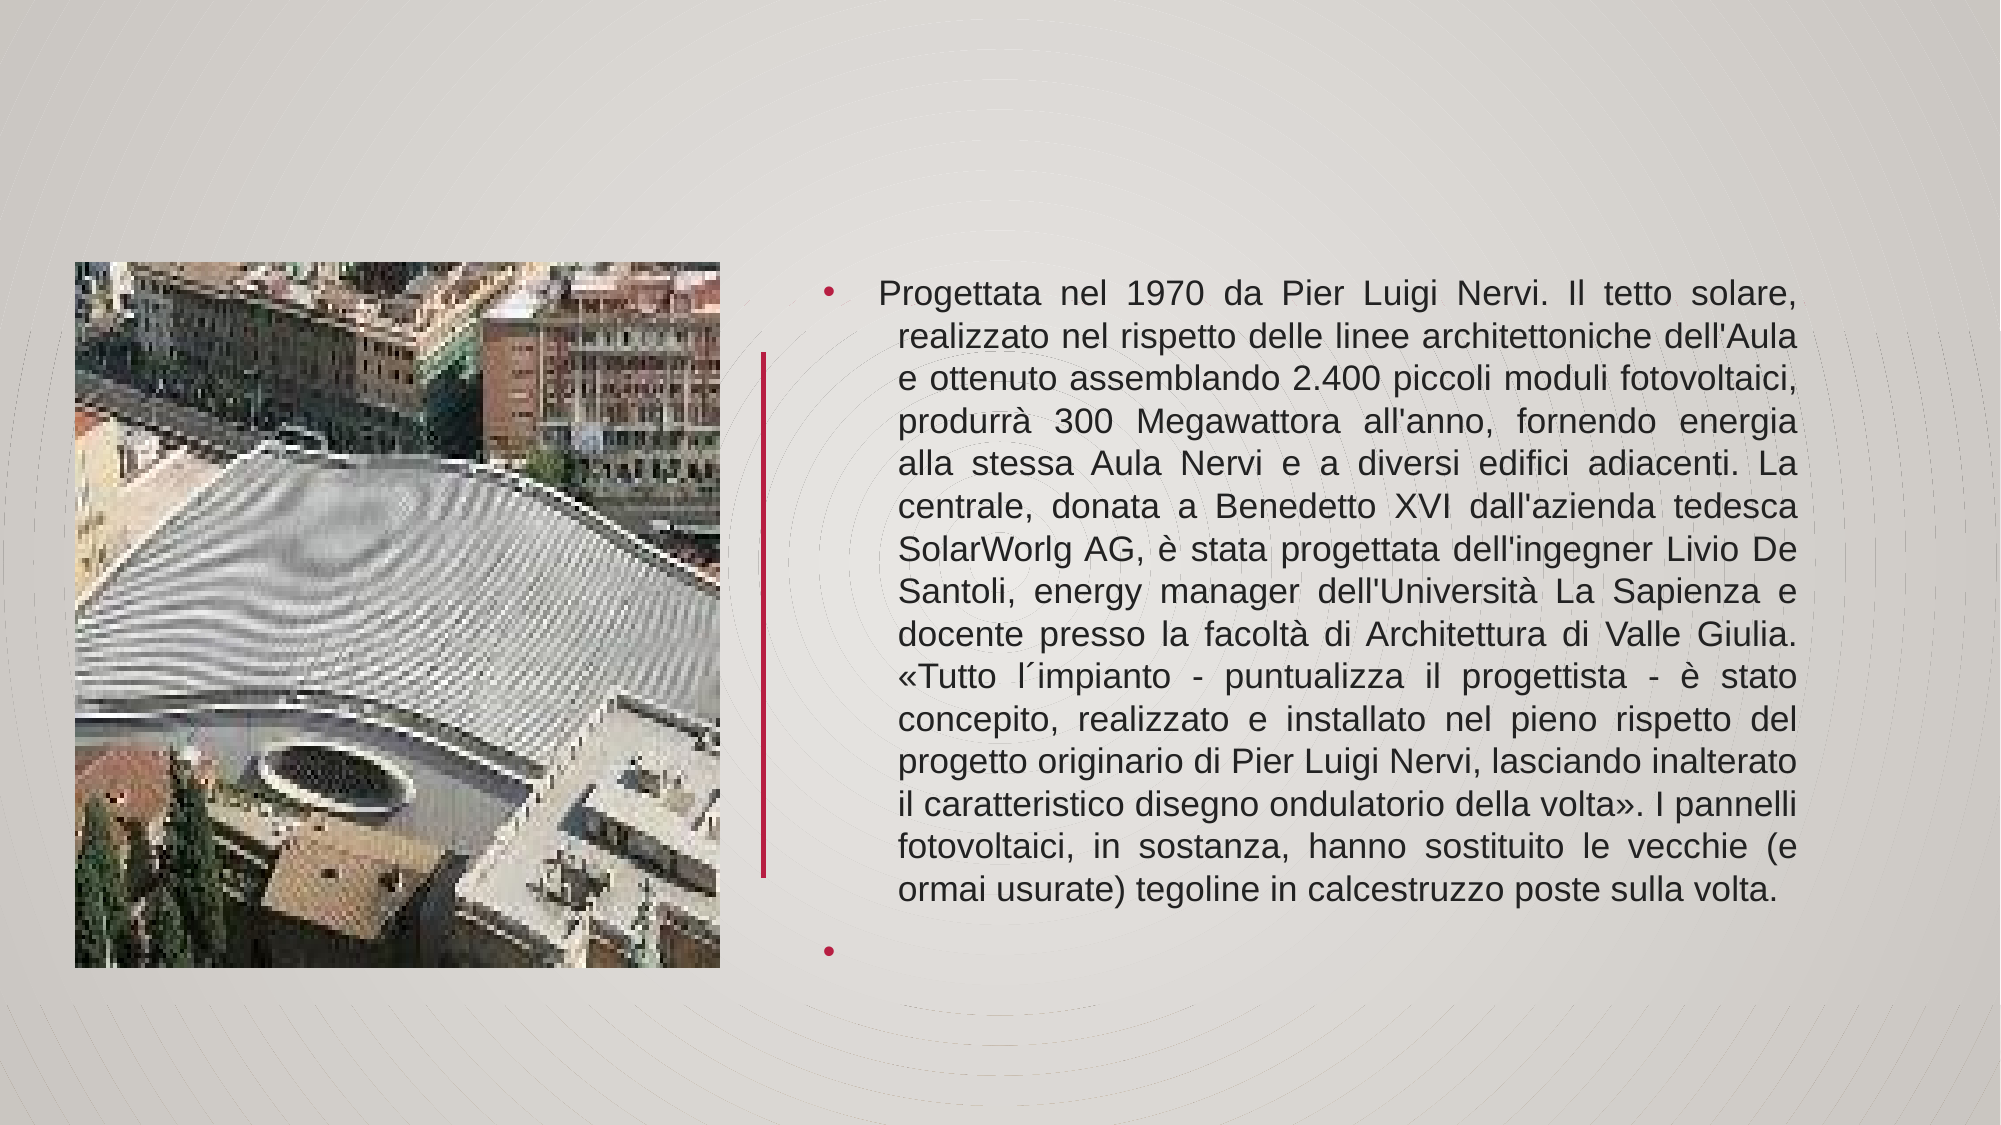

#
 Progettata nel 1970 da Pier Luigi Nervi. Il tetto solare, realizzato nel rispetto delle linee architettoniche dell'Aula e ottenuto assemblando 2.400 piccoli moduli fotovoltaici, produrrà 300 Megawattora all'anno, fornendo energia alla stessa Aula Nervi e a diversi edifici adiacenti. La centrale, donata a Benedetto XVI dall'azienda tedesca SolarWorlg AG, è stata progettata dell'ingegner Livio De Santoli, energy manager dell'Università La Sapienza e docente presso la facoltà di Architettura di Valle Giulia. «Tutto l´impianto - puntualizza il progettista - è stato concepito, realizzato e installato nel pieno rispetto del progetto originario di Pier Luigi Nervi, lasciando inalterato il caratteristico disegno ondulatorio della volta». I pannelli fotovoltaici, in sostanza, hanno sostituito le vecchie (e ormai usurate) tegoline in calcestruzzo poste sulla volta.